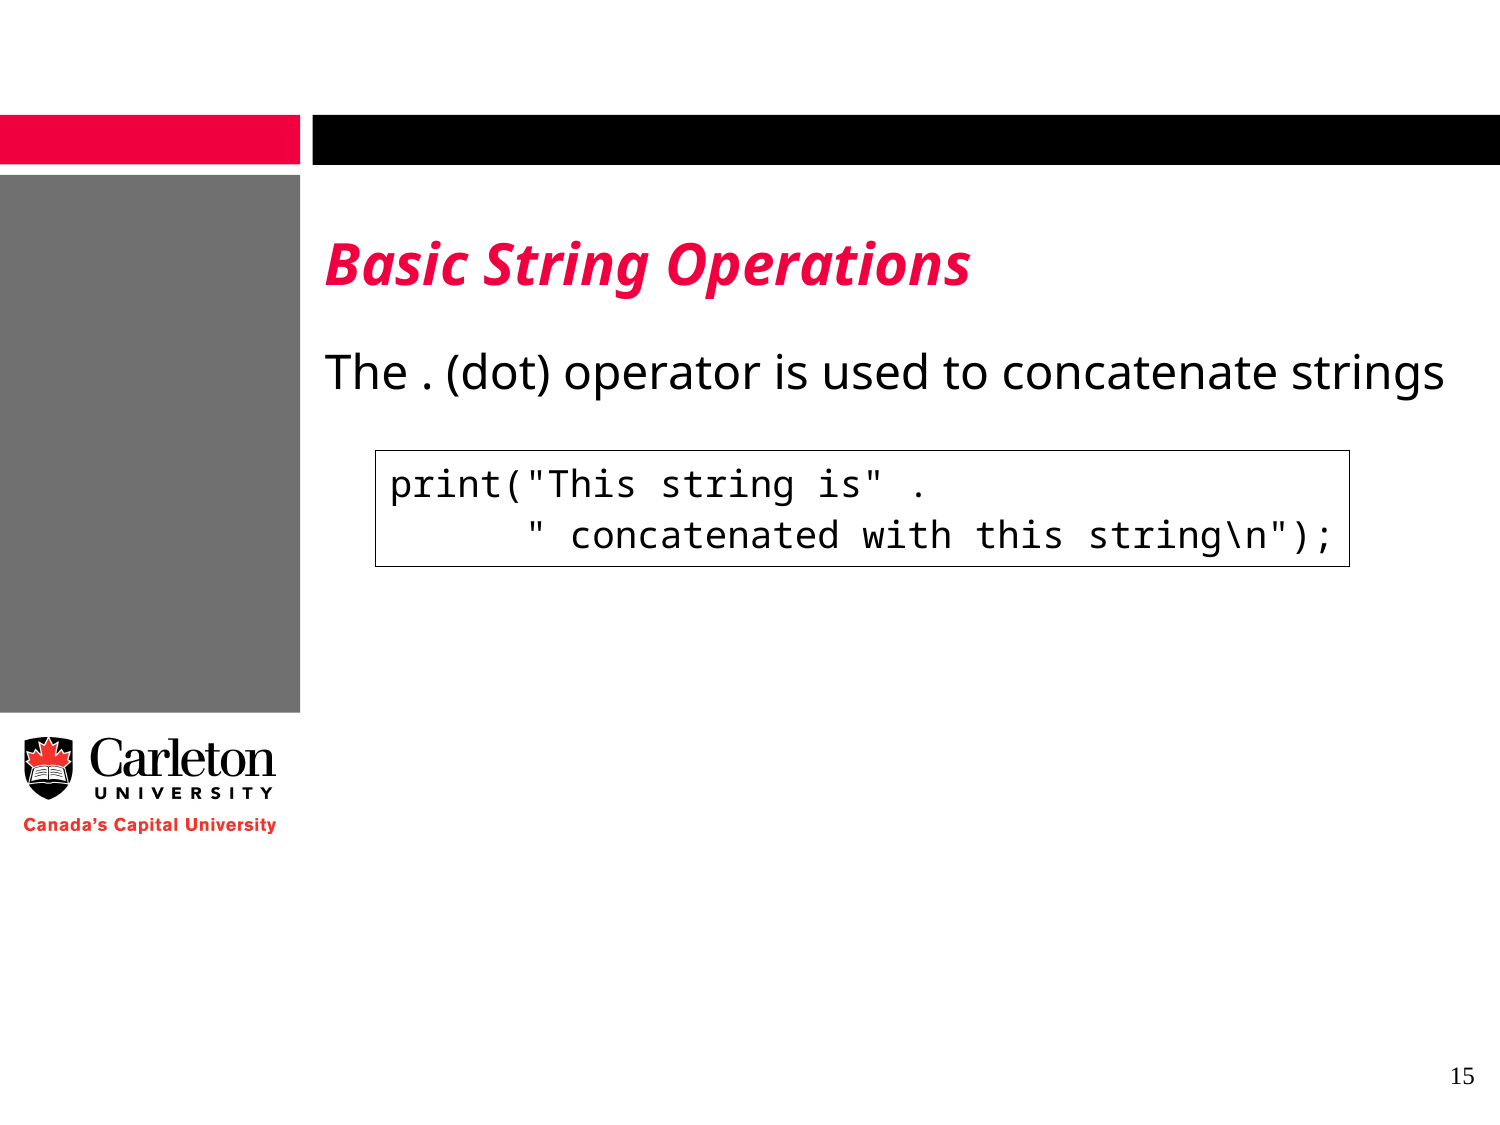

# Basic String Operations
The . (dot) operator is used to concatenate strings
print("This string is" .
 " concatenated with this string\n");
15